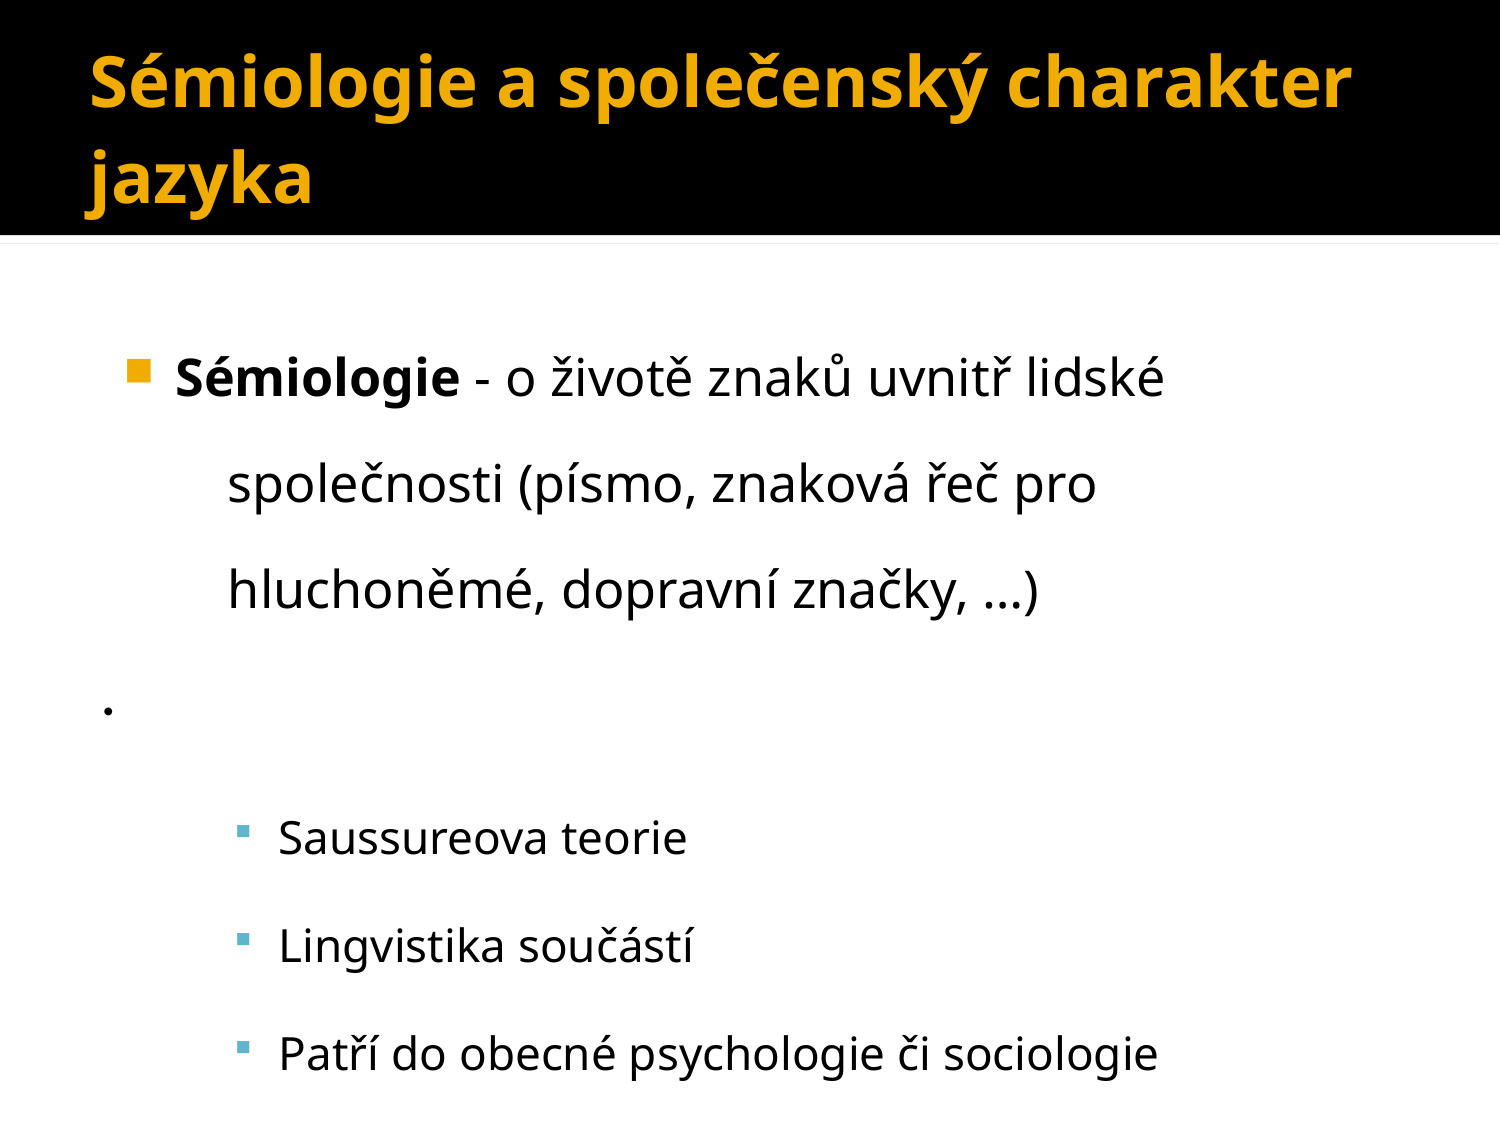

# Sémiologie a společenský charakter jazyka
Sémiologie - o životě znaků uvnitř lidské společnosti (písmo, znaková řeč pro hluchoněmé, dopravní značky, …)
Saussureova teorie
Lingvistika součástí
Patří do obecné psychologie či sociologie
Spjata s teoriemi o systémovosti jazyka a jazykovém znaku